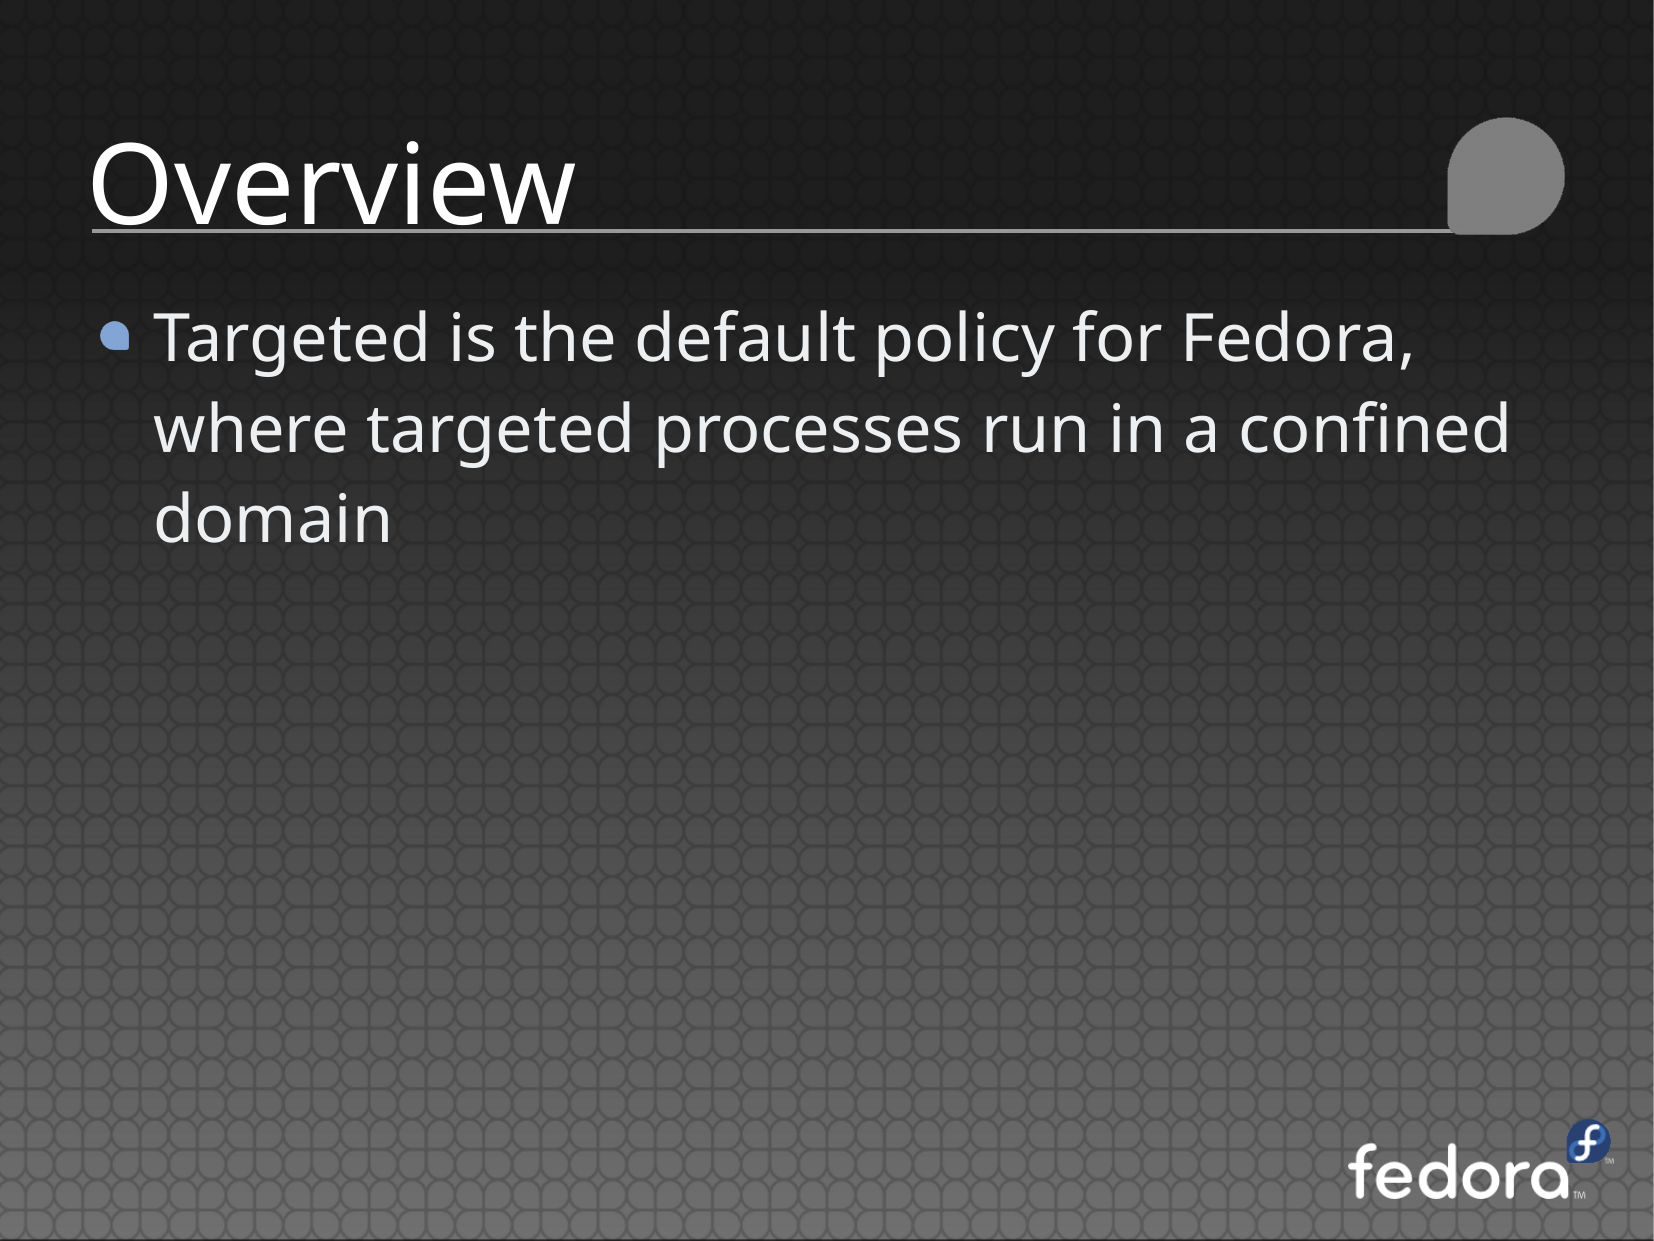

# Overview
Targeted is the default policy for Fedora, where targeted processes run in a confined domain